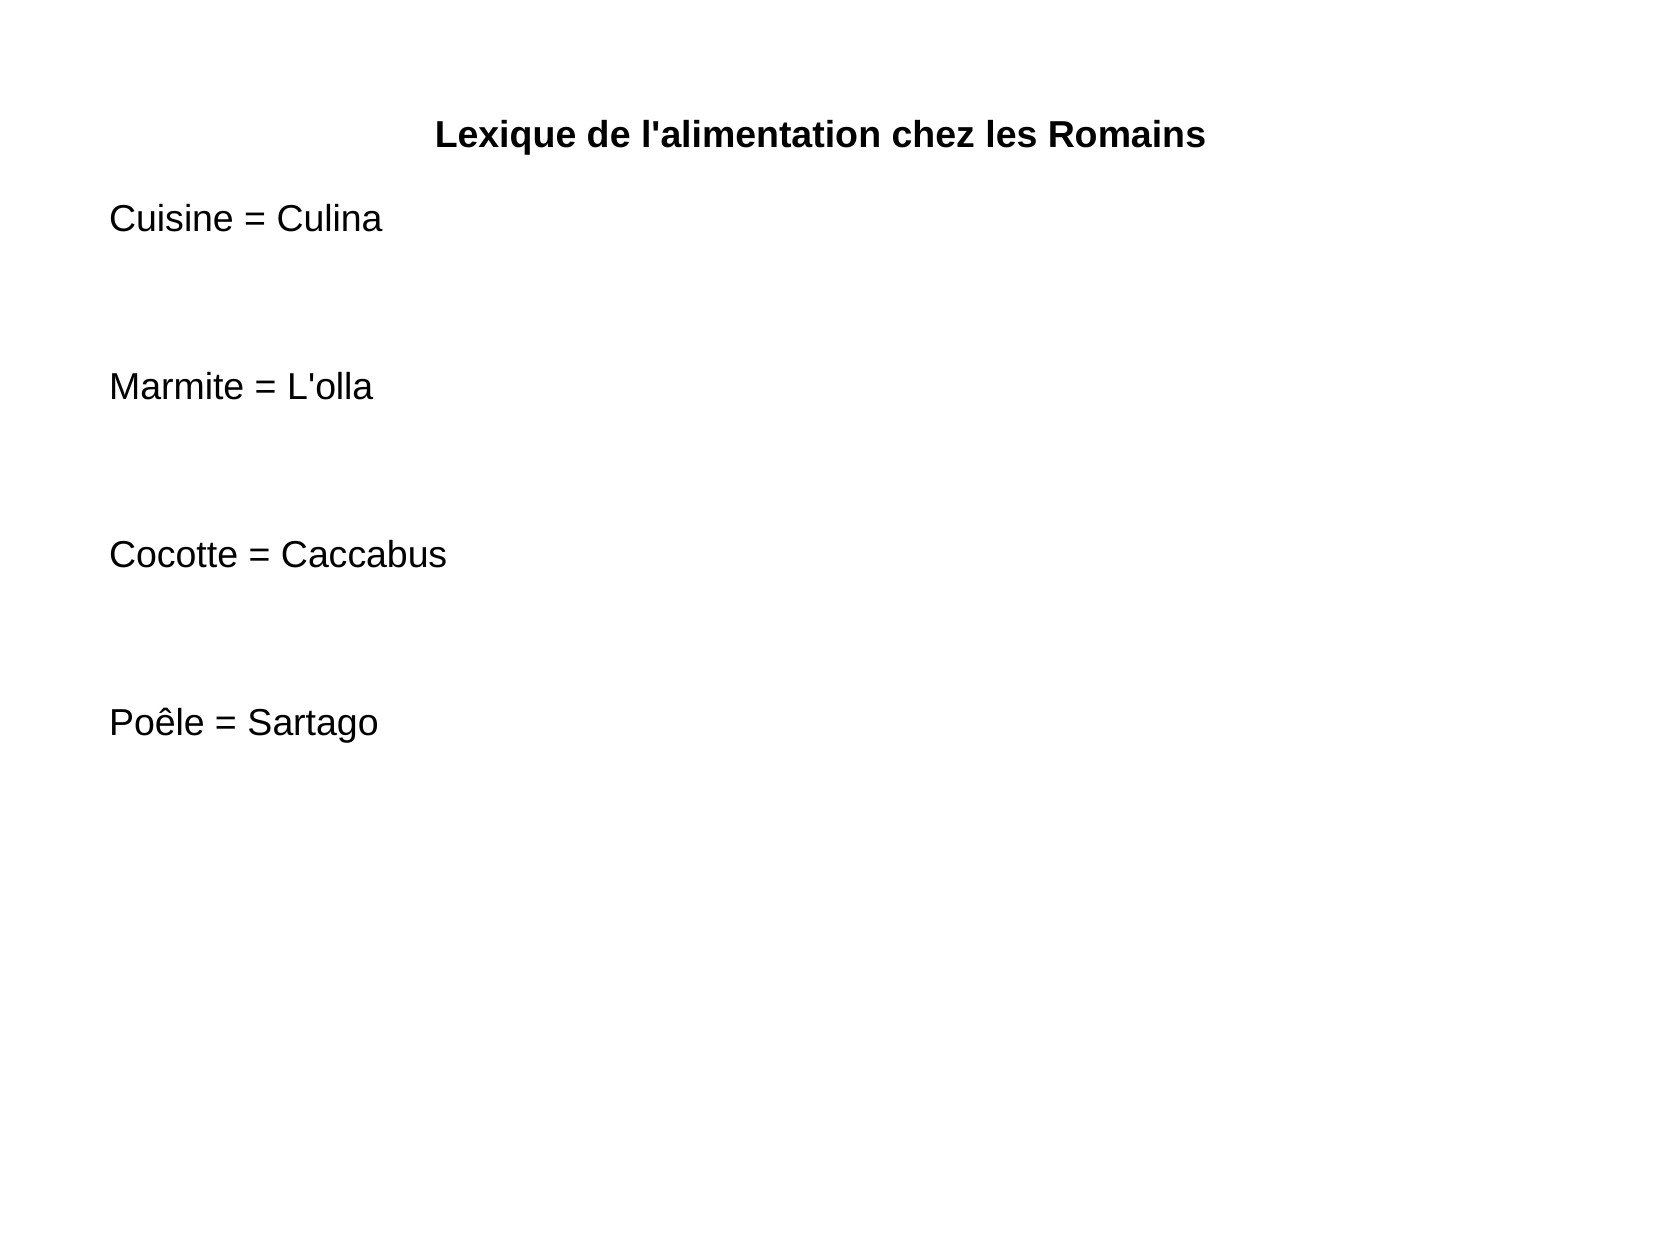

Lexique de l'alimentation chez les Romains
Cuisine = Culina
Marmite = L'olla
Cocotte = Caccabus
Poêle = Sartago